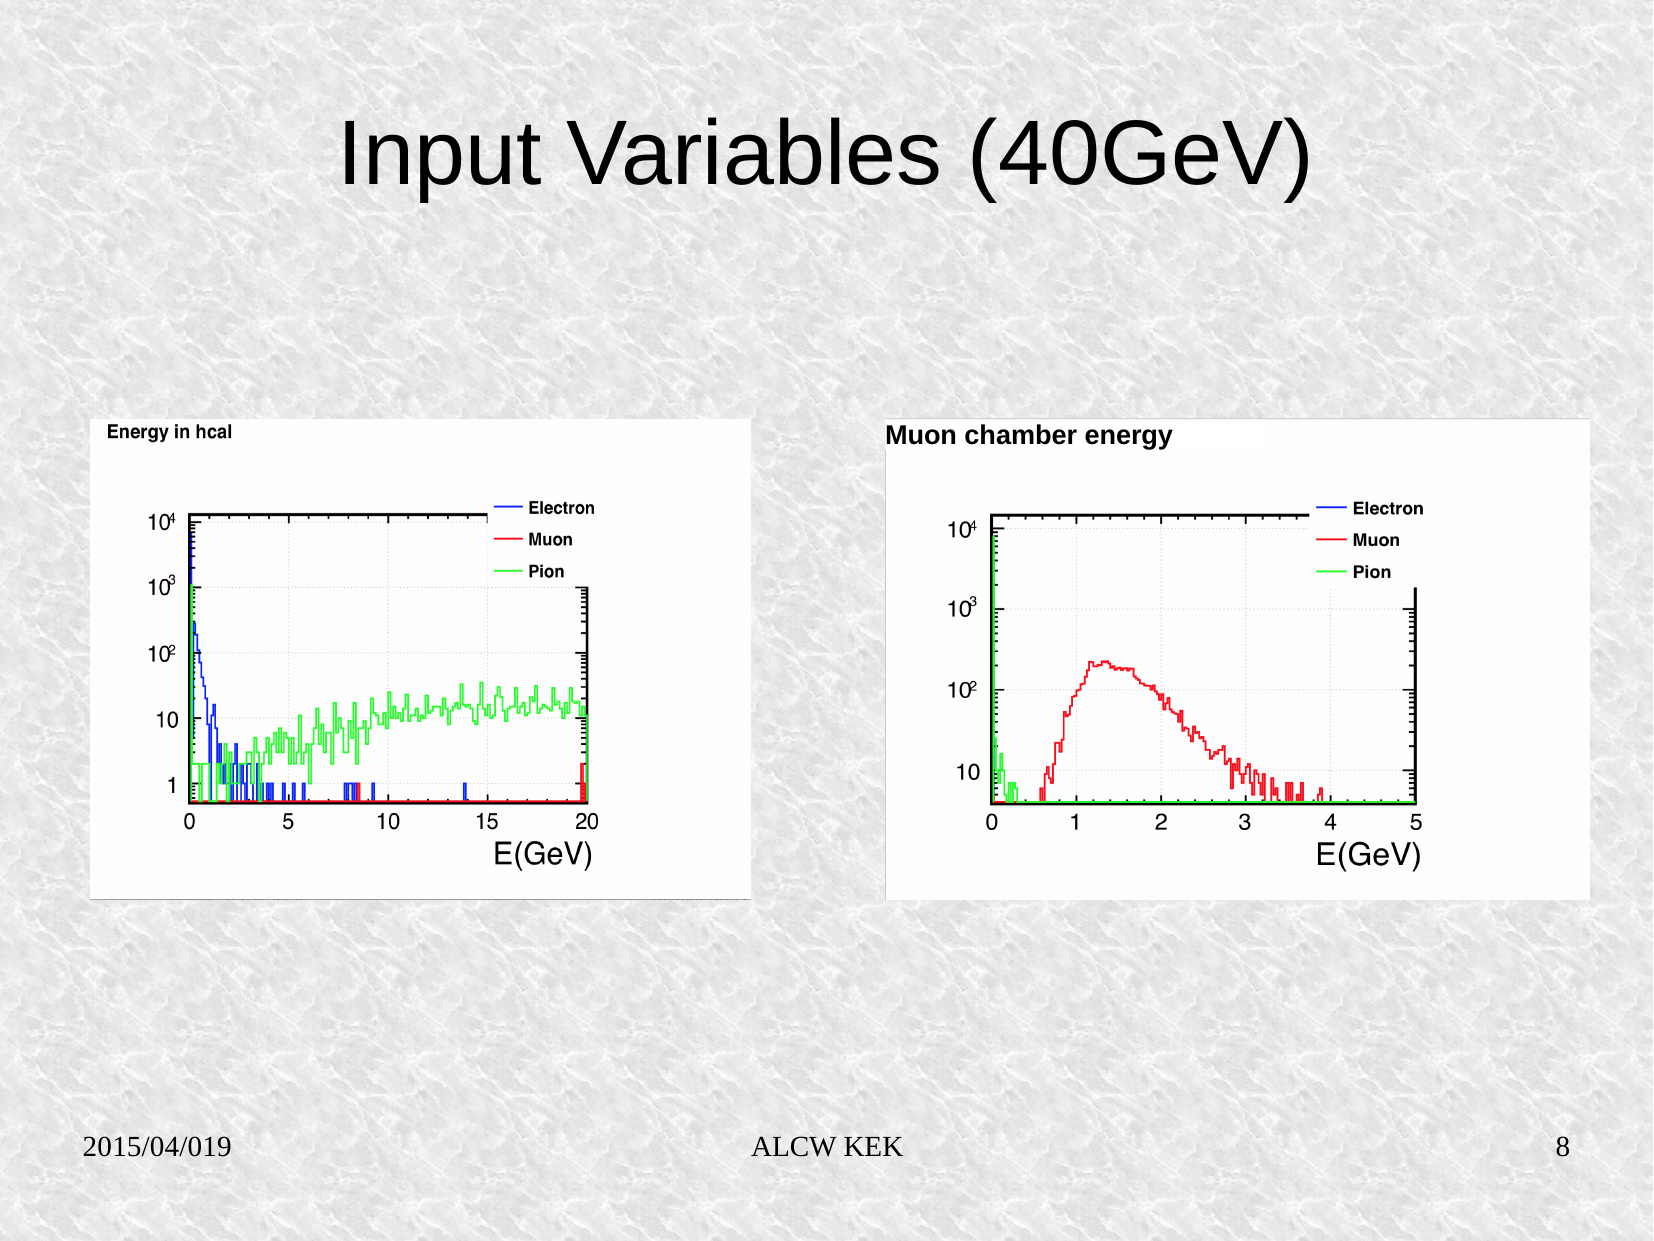

# Input Variables (40GeV)
Muon chamber energy
2015/04/019
ALCW KEK
8